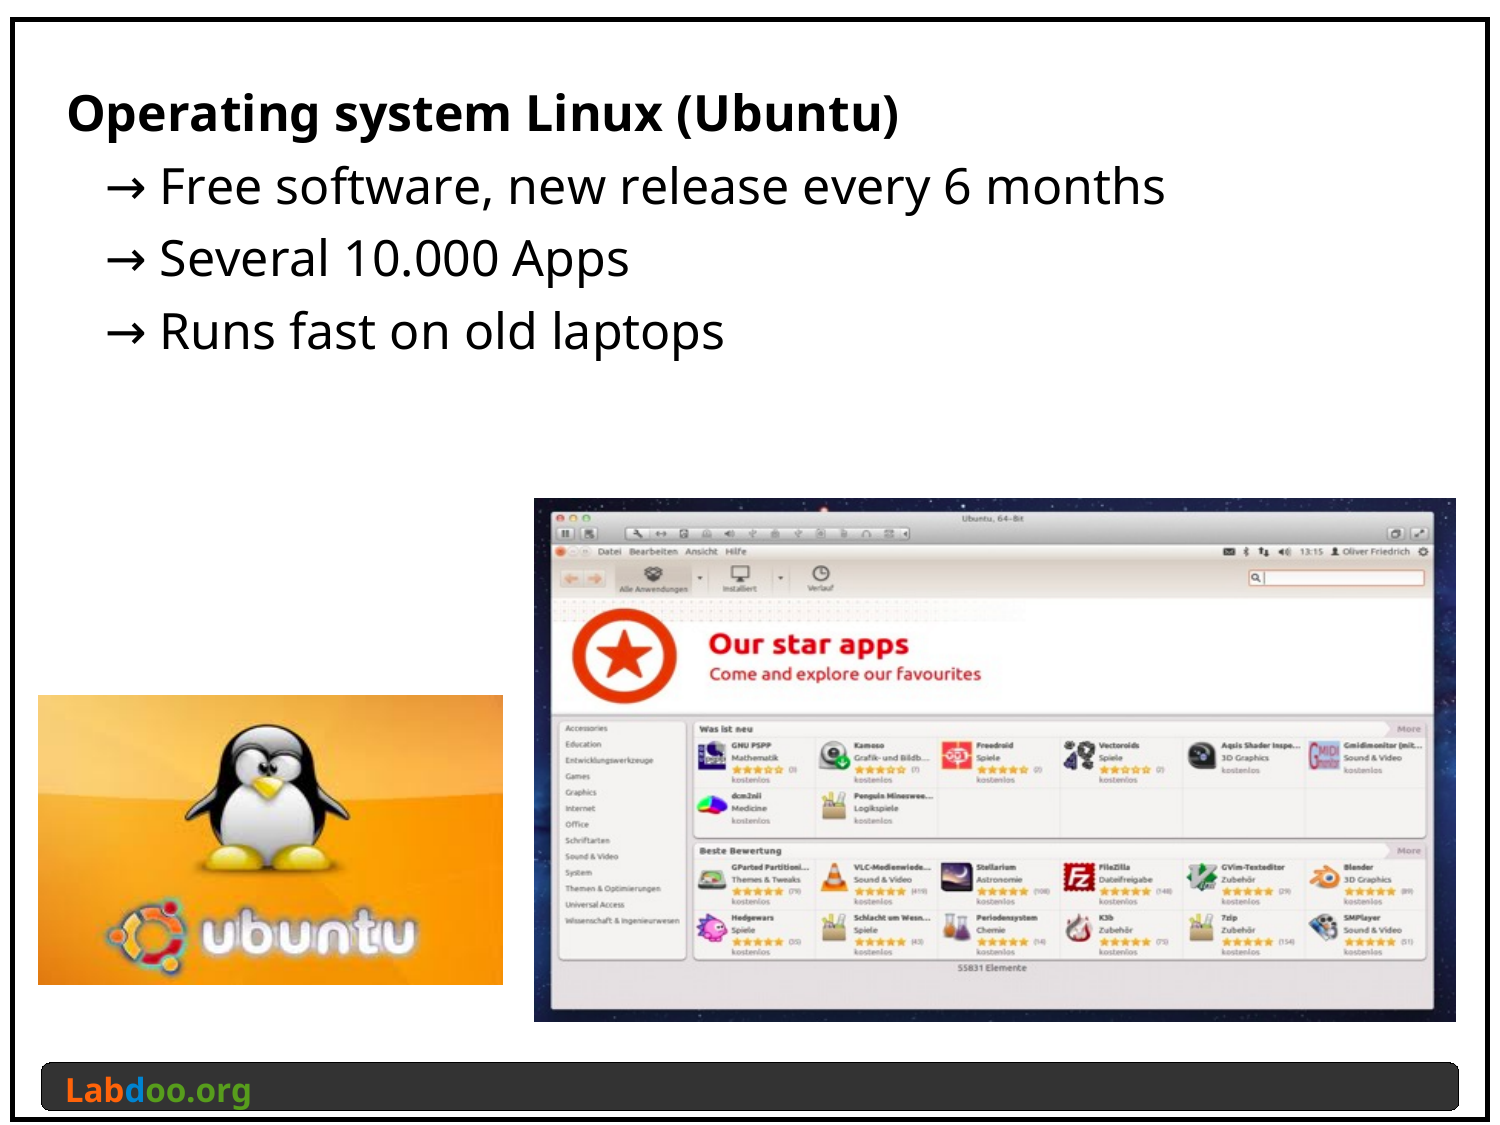

Operating system Linux (Ubuntu)
→ Free software, new release every 6 months
→ Several 10.000 Apps
→ Runs fast on old laptops